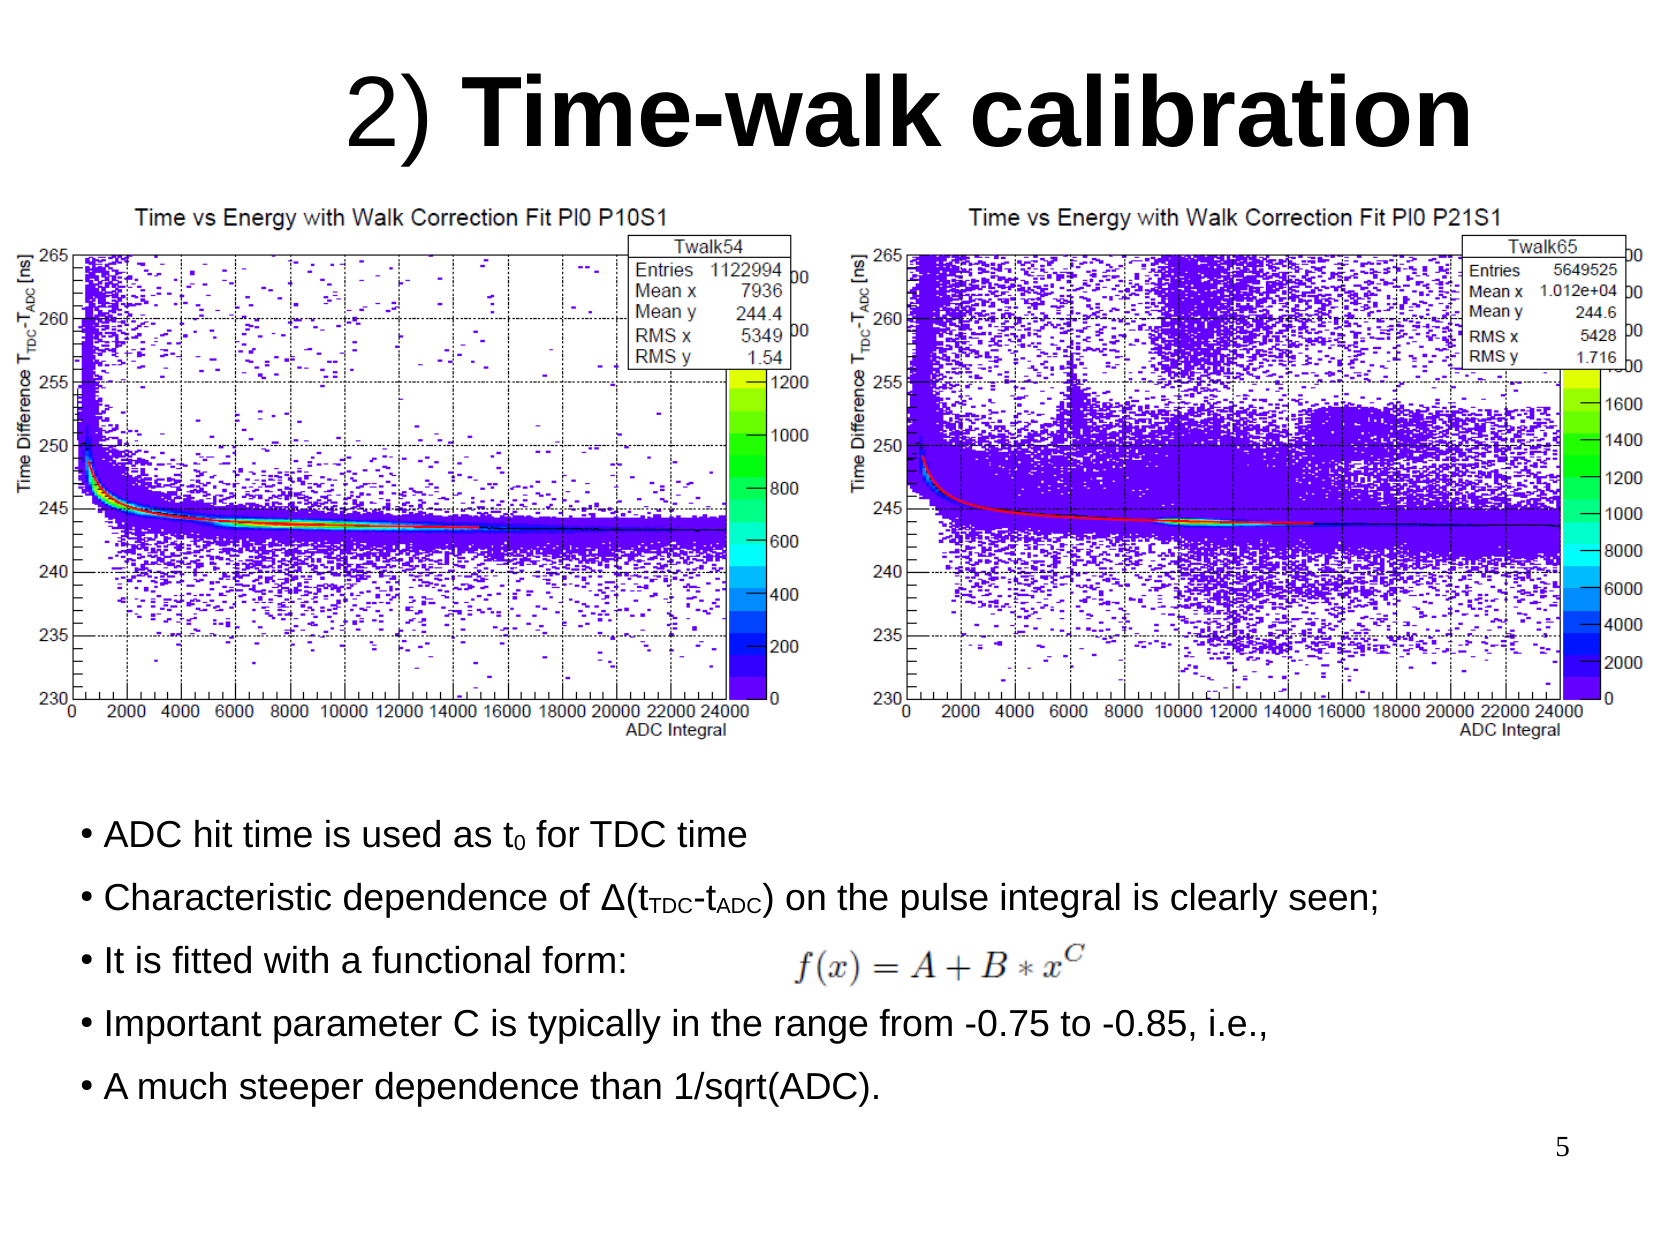

2) Time-walk calibration
 ADC hit time is used as t0 for TDC time
 Characteristic dependence of Δ(tTDC-tADC) on the pulse integral is clearly seen;
 It is fitted with a functional form:
 Important parameter C is typically in the range from -0.75 to -0.85, i.e.,
 A much steeper dependence than 1/sqrt(ADC).
5